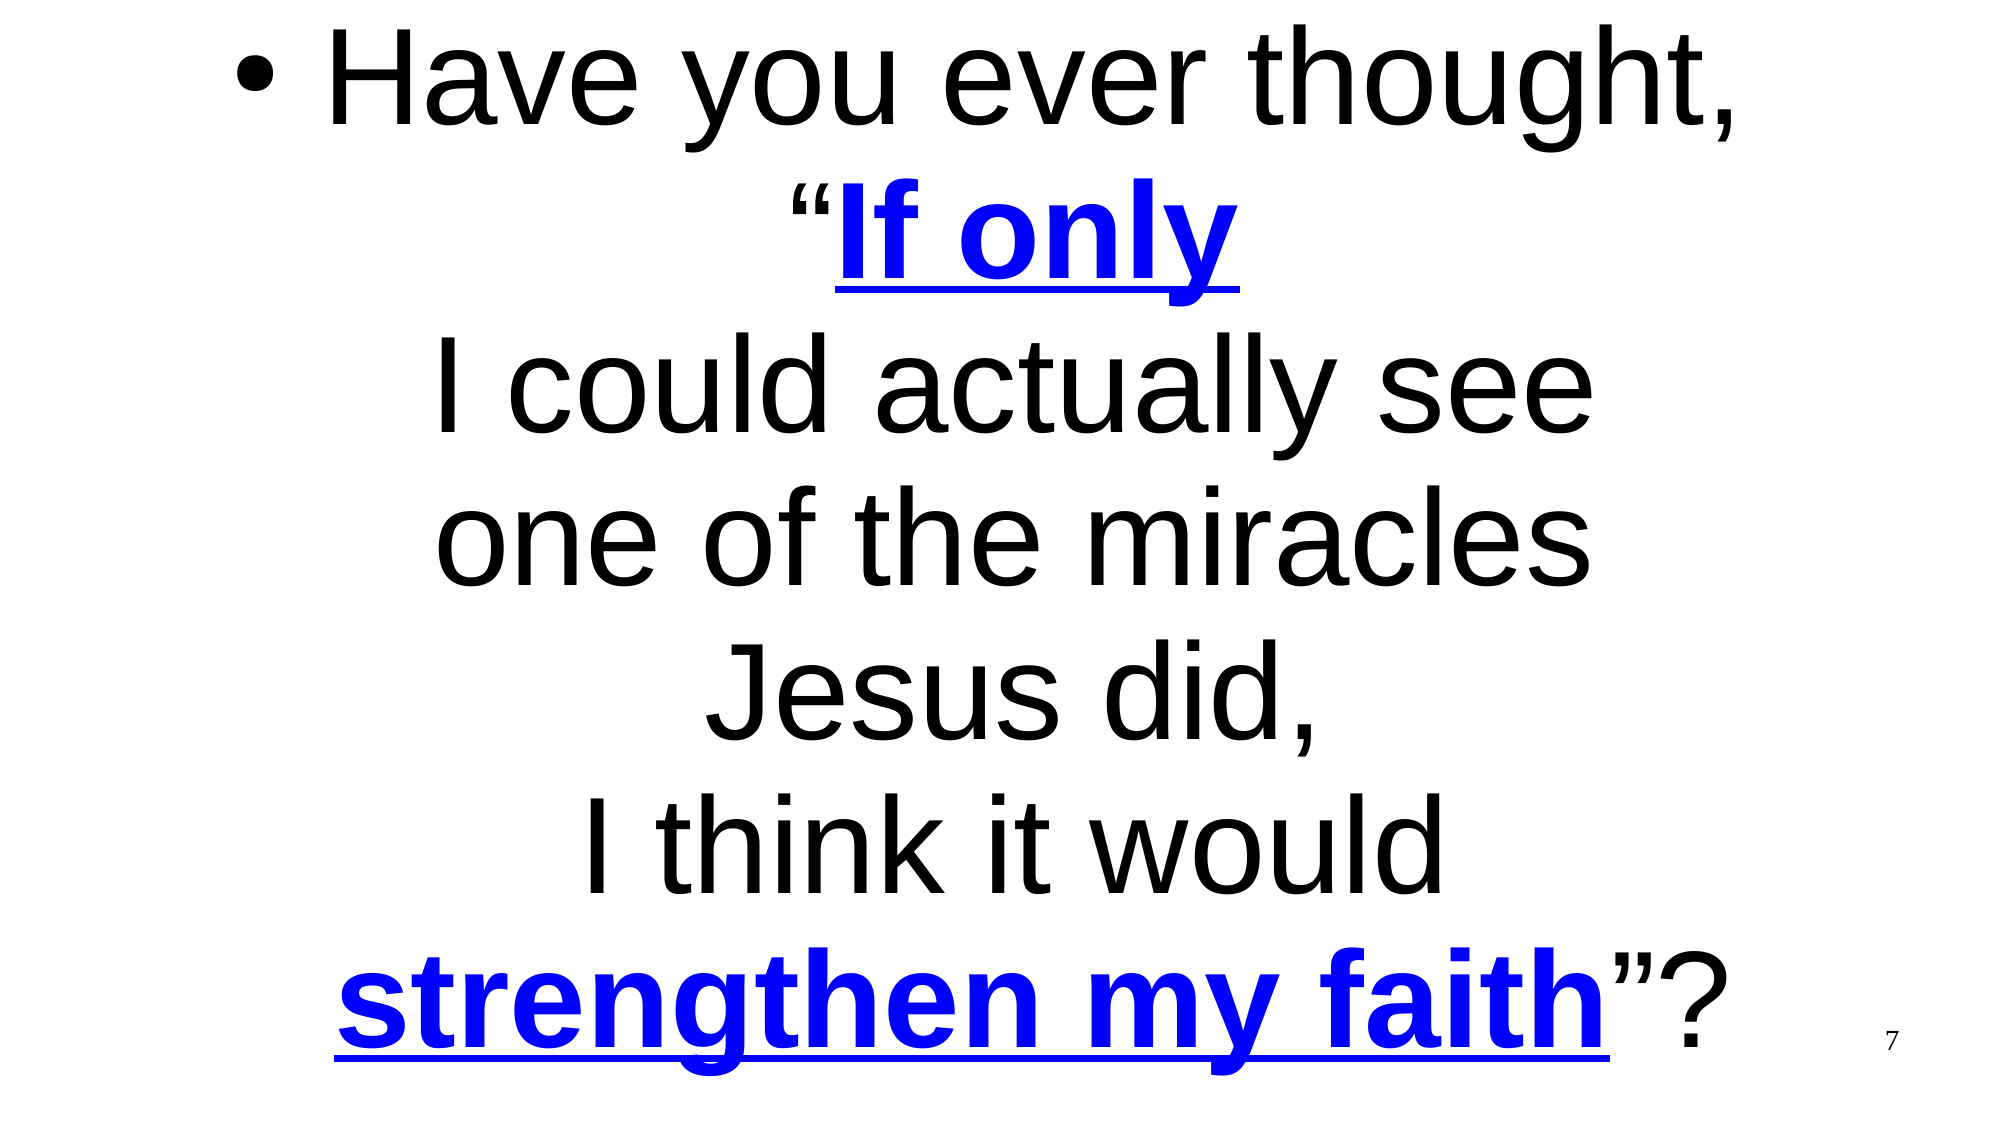

# Have you ever thought, “If only I could actually see one of the miracles Jesus did, I think it would strengthen my faith”?
7